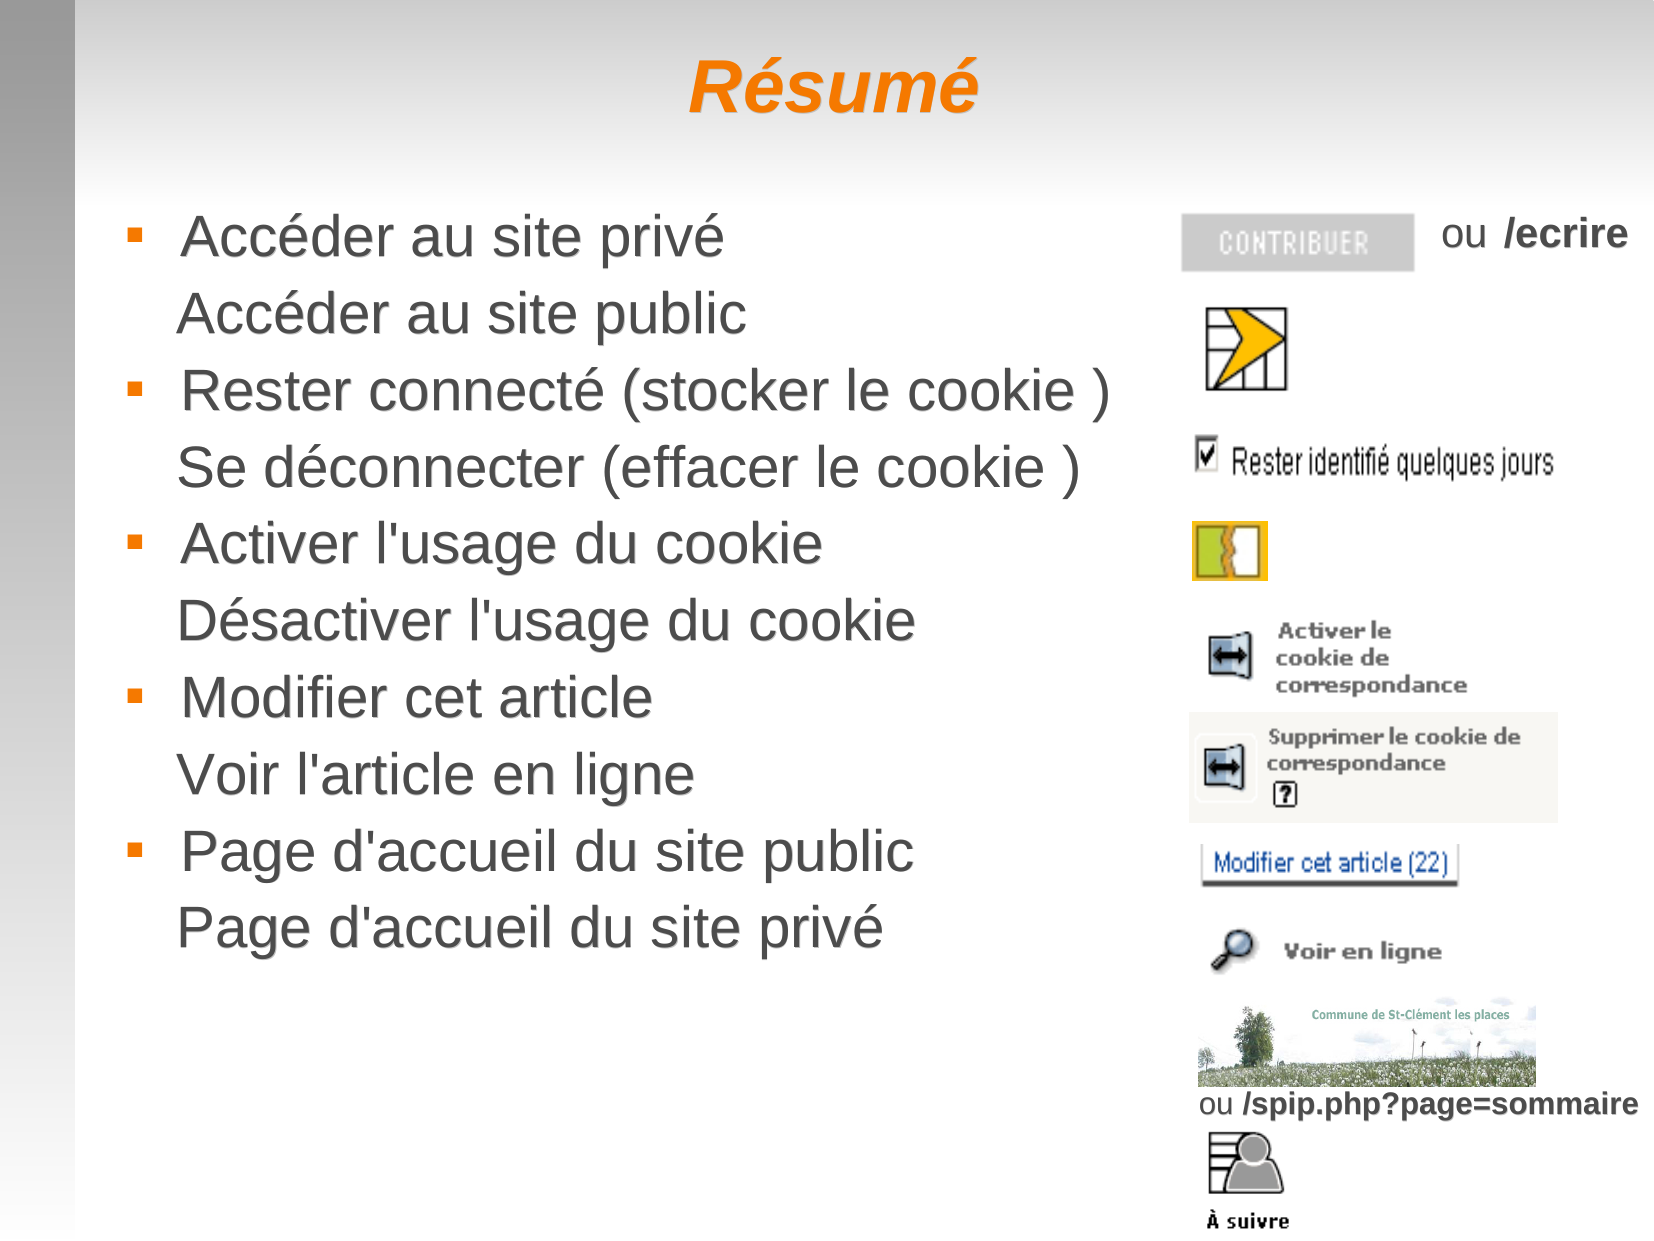

# Résumé
ou /ecrire
Accéder au site privé
 Accéder au site public
Rester connecté (stocker le cookie )
 Se déconnecter (effacer le cookie )
Activer l'usage du cookie
 Désactiver l'usage du cookie
Modifier cet article
 Voir l'article en ligne
Page d'accueil du site public
 Page d'accueil du site privé
ou /spip.php?page=sommaire